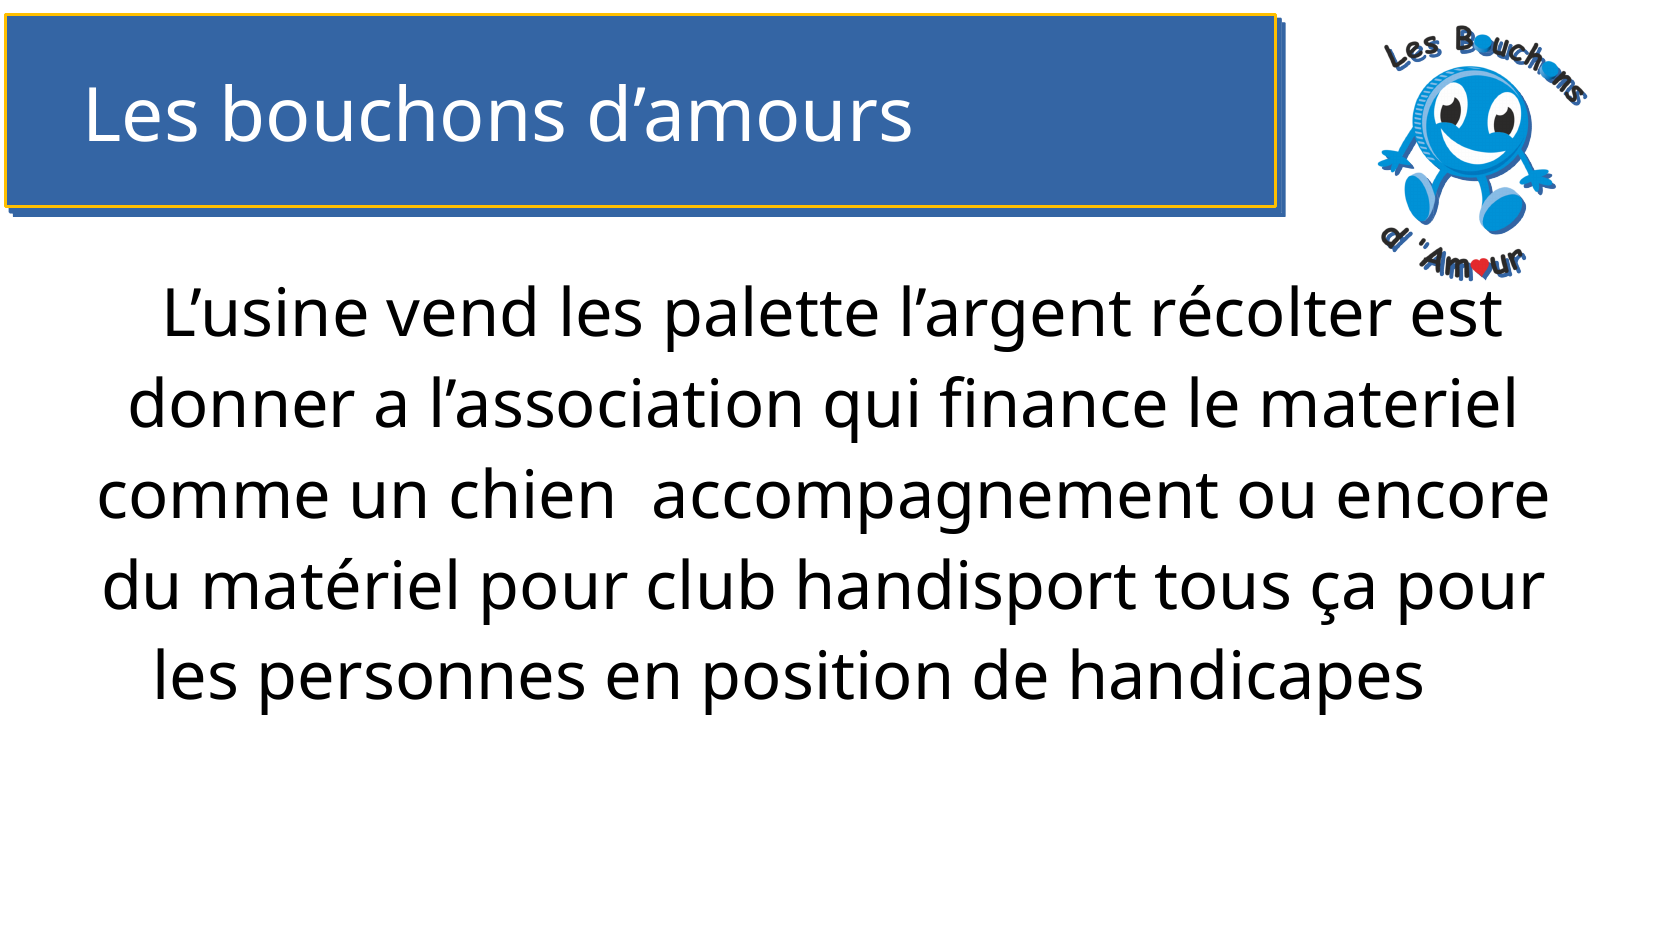

# Les bouchons d’amours
 L’usine vend les palette l’argent récolter est donner a l’association qui finance le materiel comme un chien accompagnement ou encore du matériel pour club handisport tous ça pour les personnes en position de handicapes